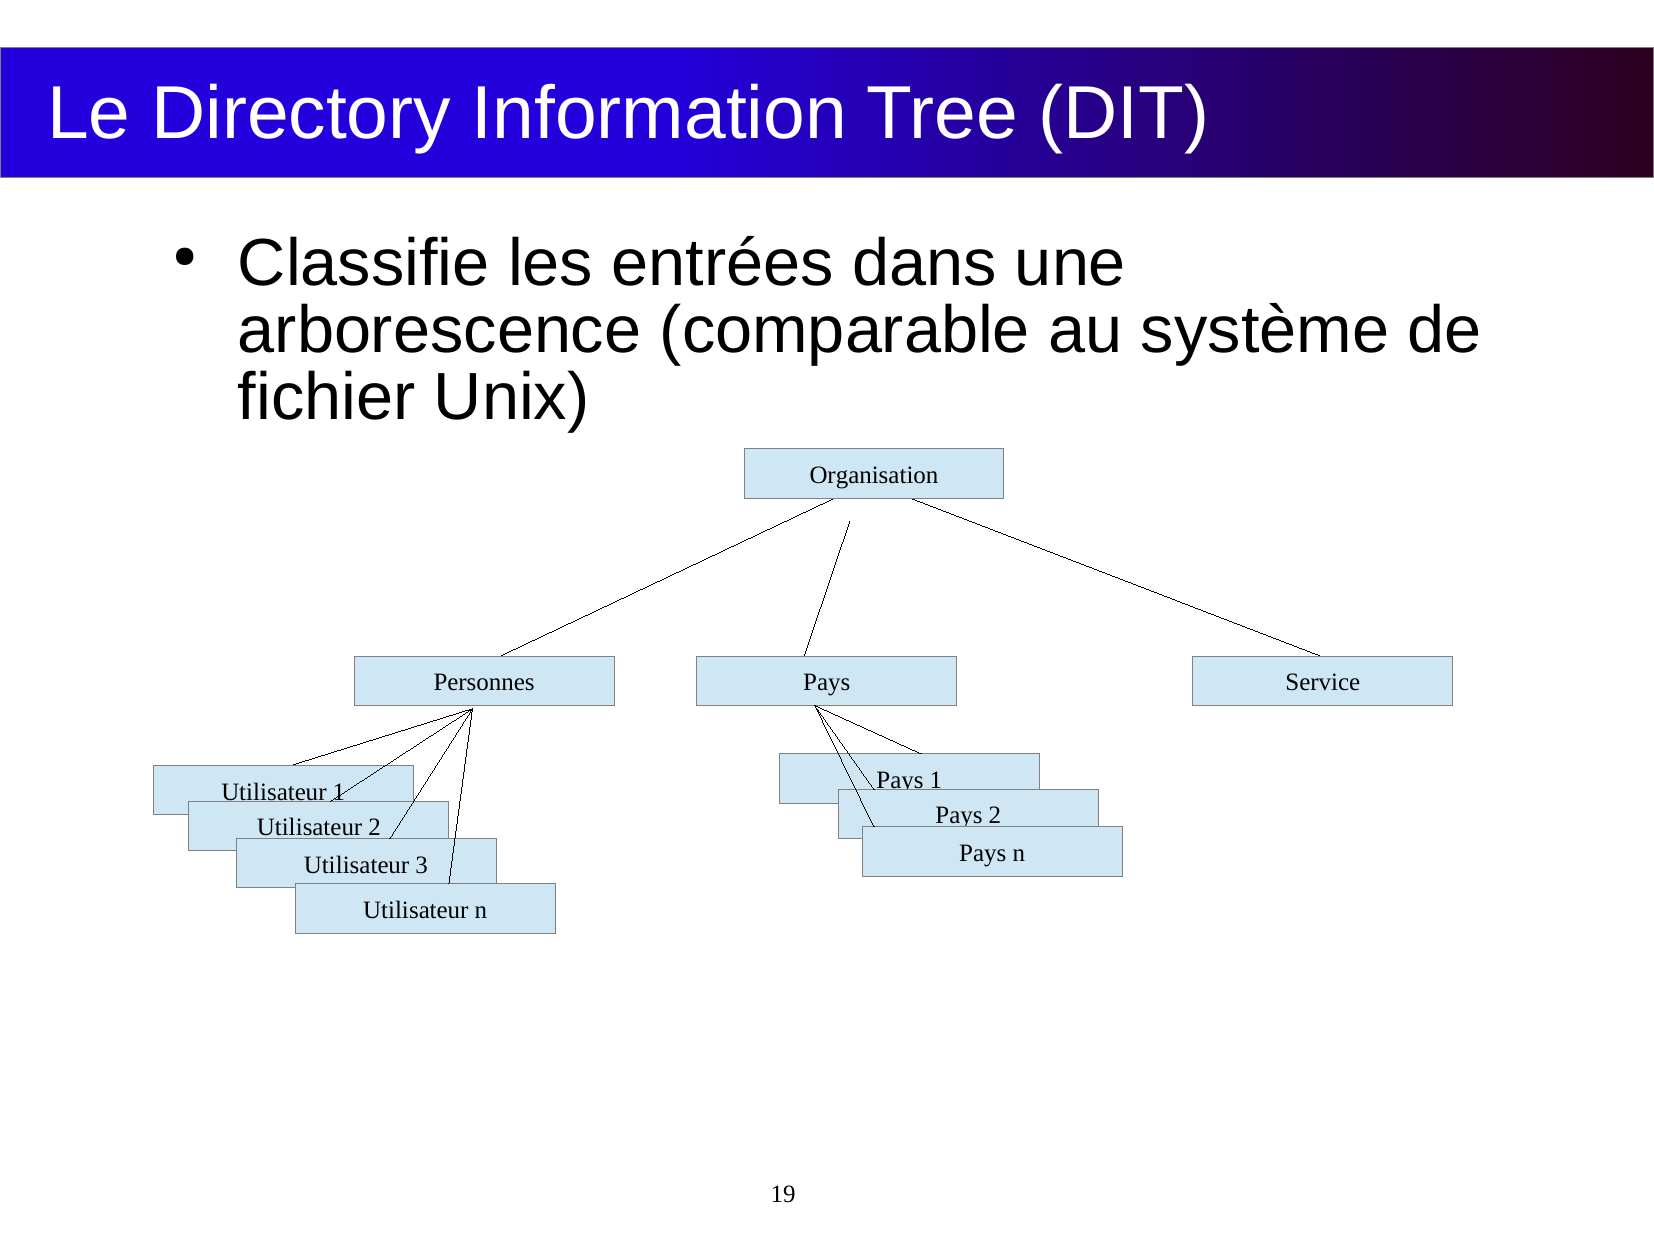

# Le Directory Information Tree (DIT)
Classifie les entrées dans une arborescence (comparable au système de fichier Unix)
Organisation
Personnes
Pays
Service
Pays 1
Utilisateur 1
Pays 2
Utilisateur 2
Pays n
Utilisateur 3
Utilisateur n